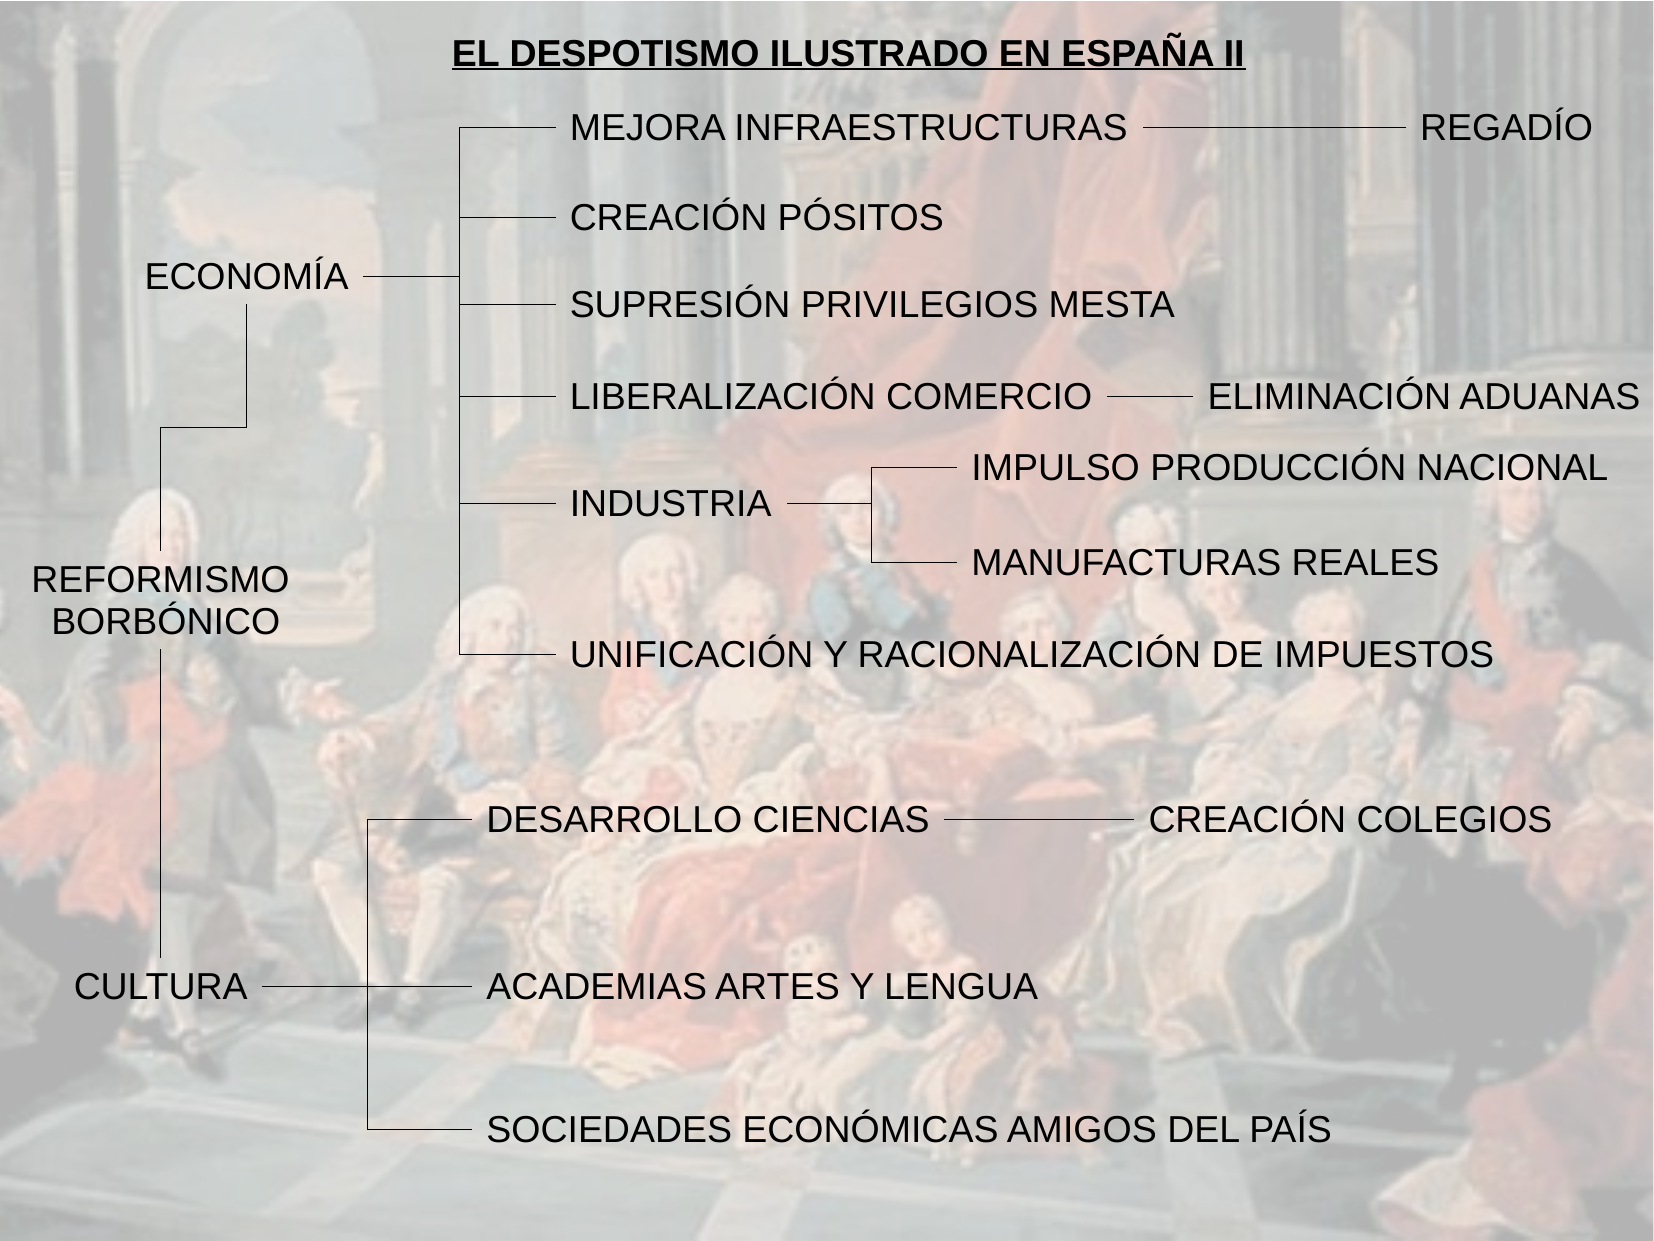

EL DESPOTISMO ILUSTRADO EN ESPAÑA II
MEJORA INFRAESTRUCTURAS
REGADÍO
CREACIÓN PÓSITOS
ECONOMÍA
SUPRESIÓN PRIVILEGIOS MESTA
LIBERALIZACIÓN COMERCIO
ELIMINACIÓN ADUANAS
IMPULSO PRODUCCIÓN NACIONAL
INDUSTRIA
MANUFACTURAS REALES
REFORMISMO
 BORBÓNICO
UNIFICACIÓN Y RACIONALIZACIÓN DE IMPUESTOS
DESARROLLO CIENCIAS
CREACIÓN COLEGIOS
CULTURA
ACADEMIAS ARTES Y LENGUA
SOCIEDADES ECONÓMICAS AMIGOS DEL PAÍS